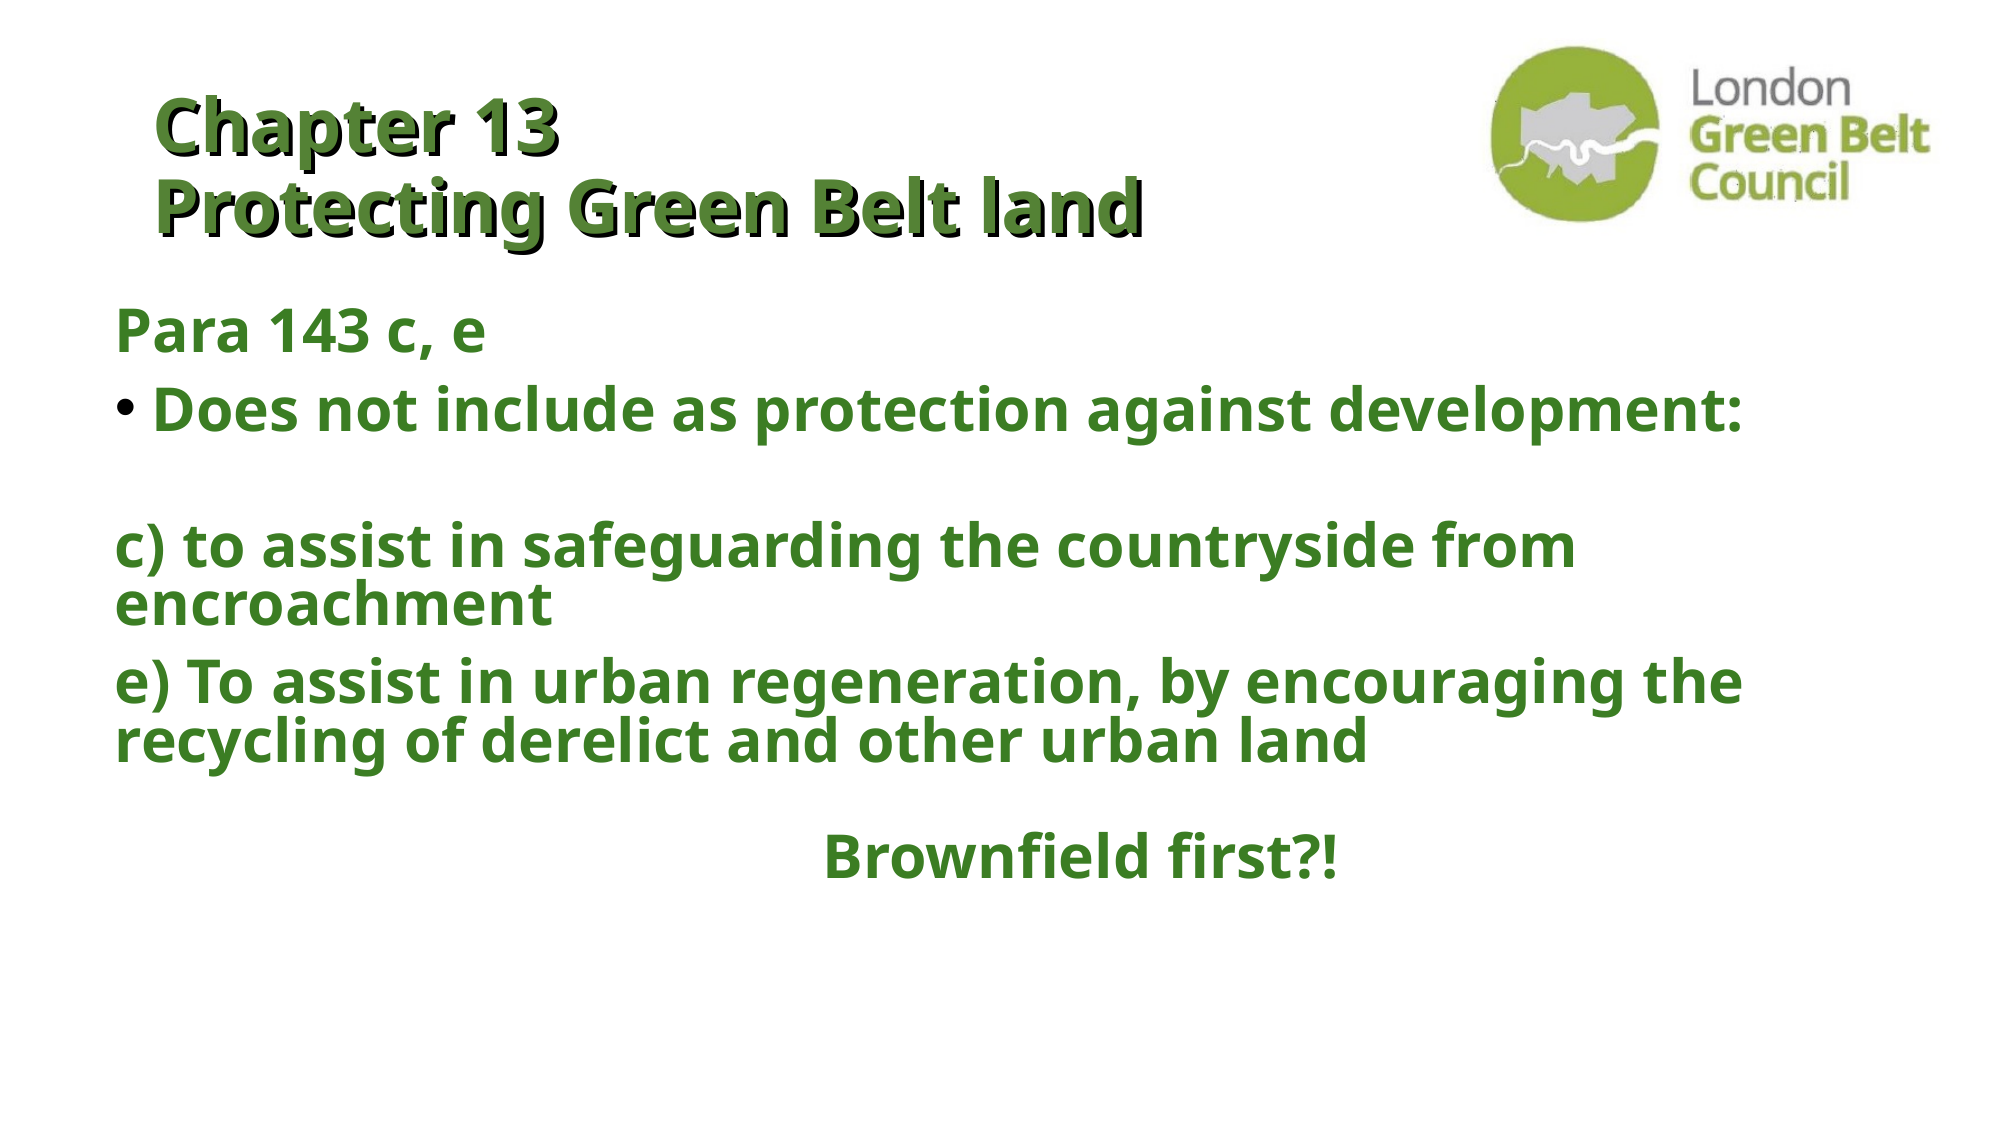

# Chapter 13 Protecting Green Belt land
Para 143 c, e
Does not include as protection against development:
c) to assist in safeguarding the countryside from encroachment
e) To assist in urban regeneration, by encouraging the recycling of derelict and other urban land
 Brownfield first?!